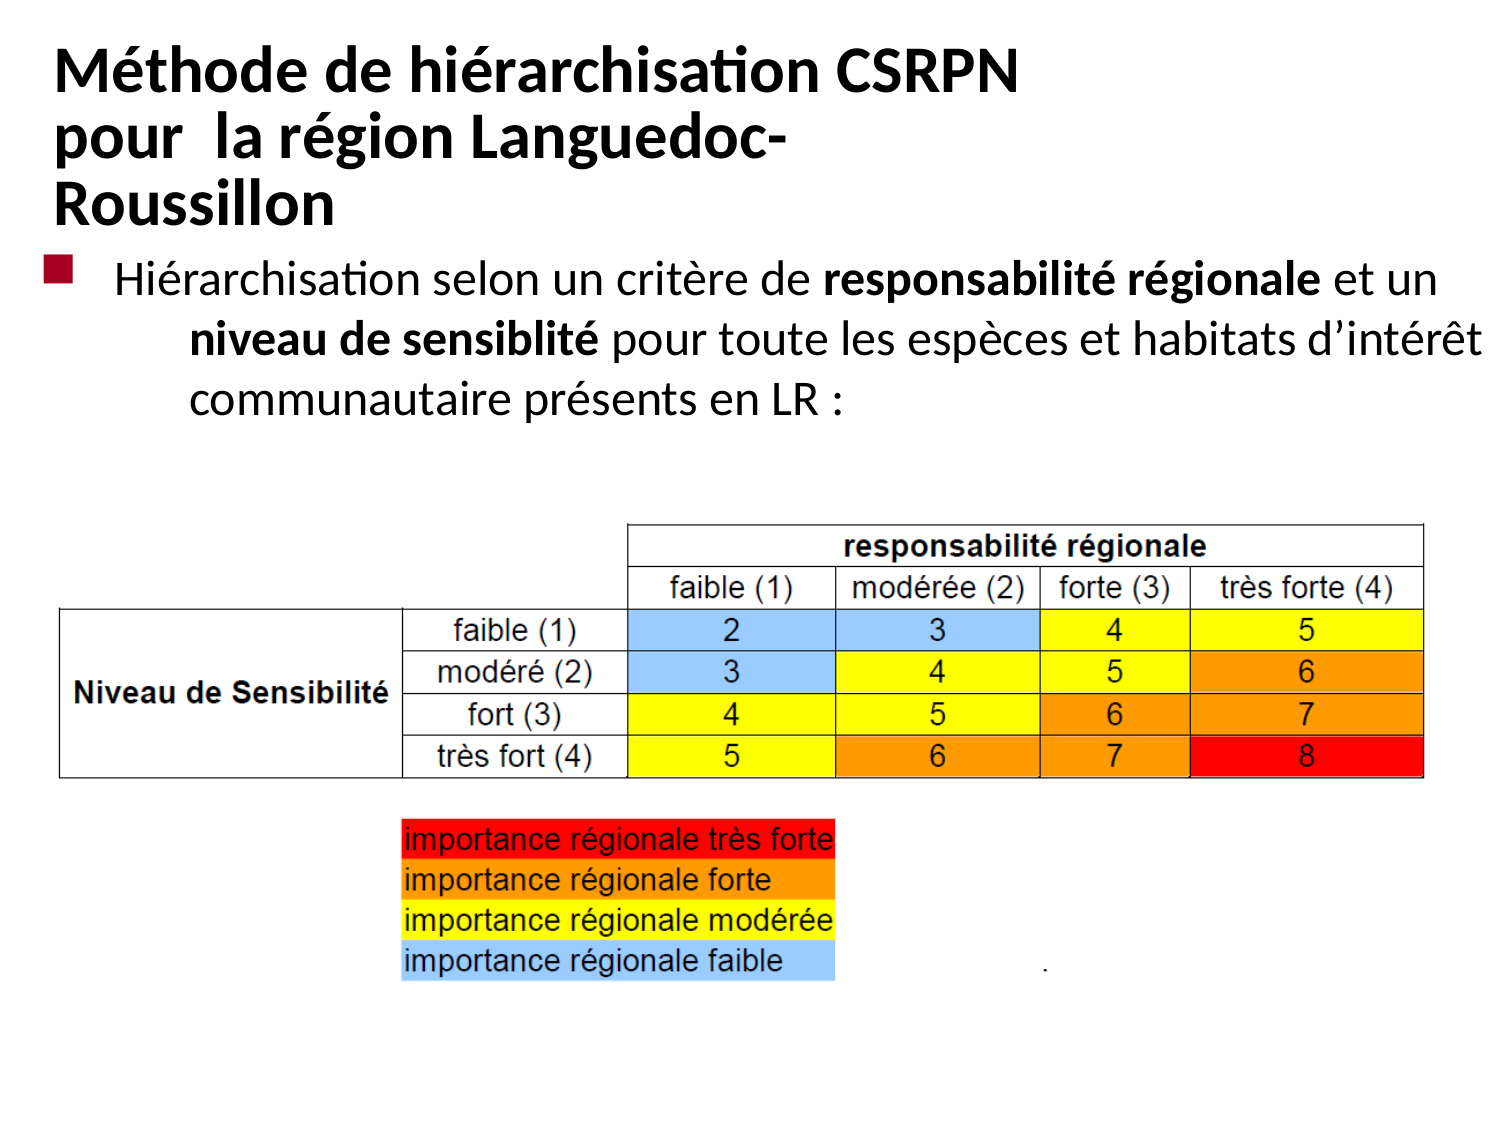

Méthode de hiérarchisation CSRPN
pour la région Languedoc-Roussillon
Hiérarchisation selon un critère de responsabilité régionale et un niveau de sensiblité pour toute les espèces et habitats d’intérêt communautaire présents en LR :